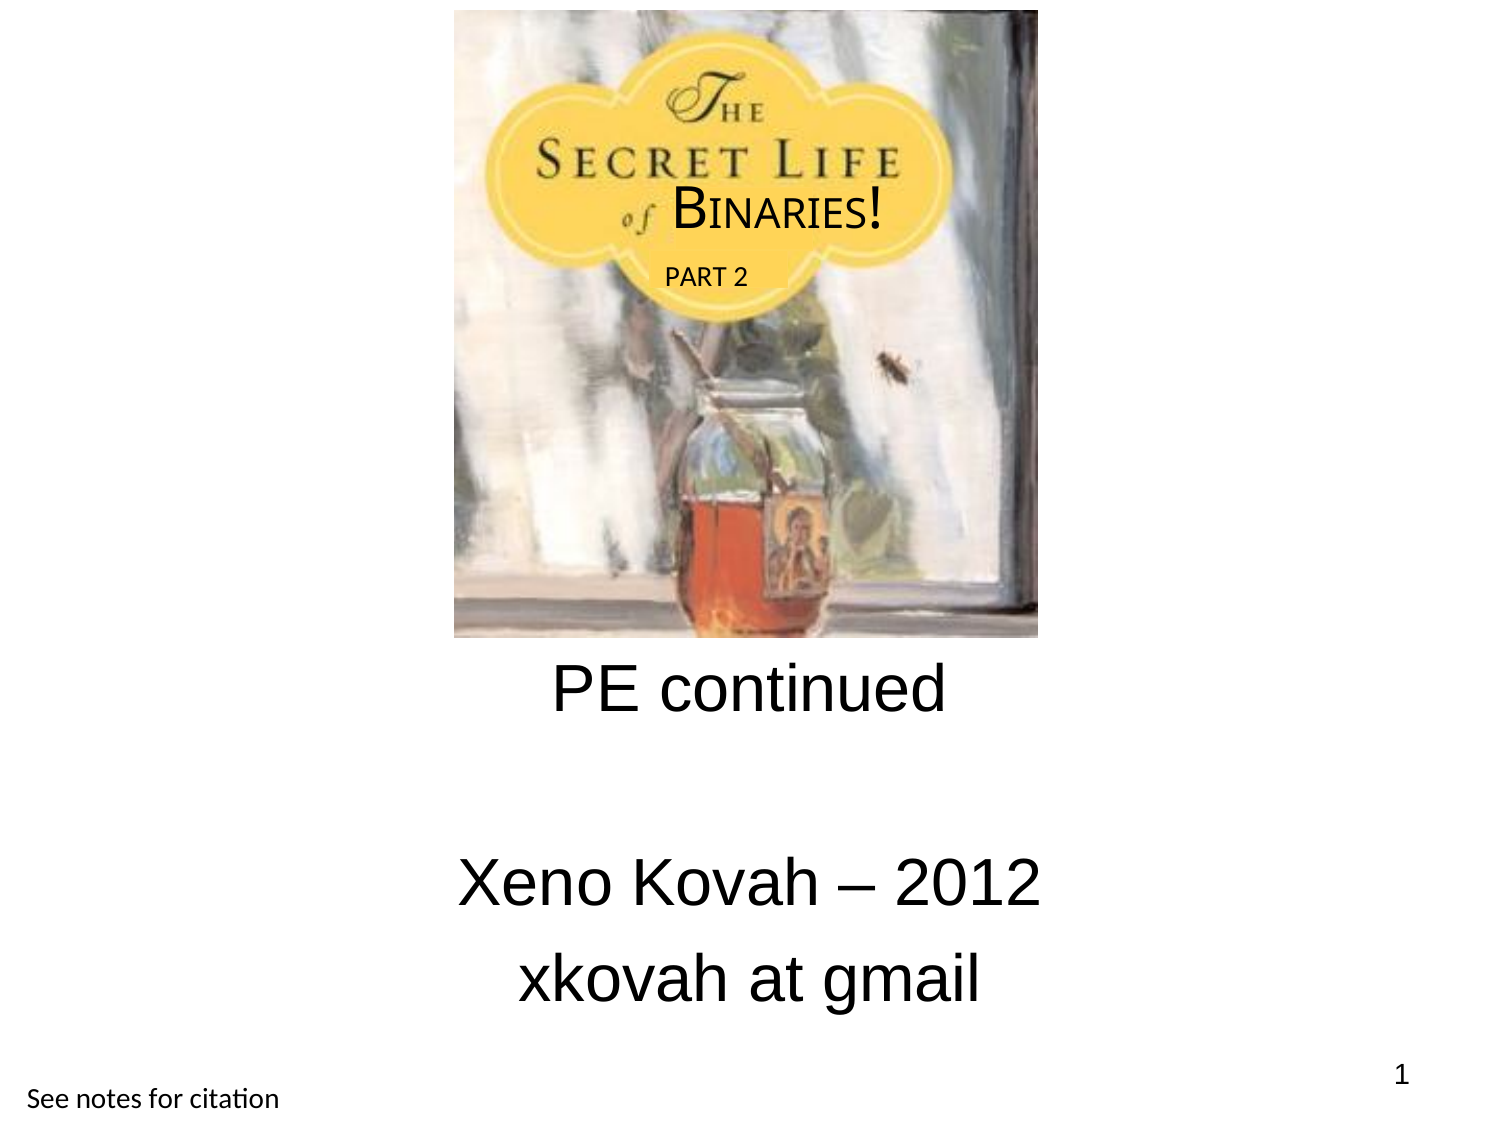

BINARIES!
PART 2
PE continued
Xeno Kovah – 2012
xkovah at gmail
See notes for citation